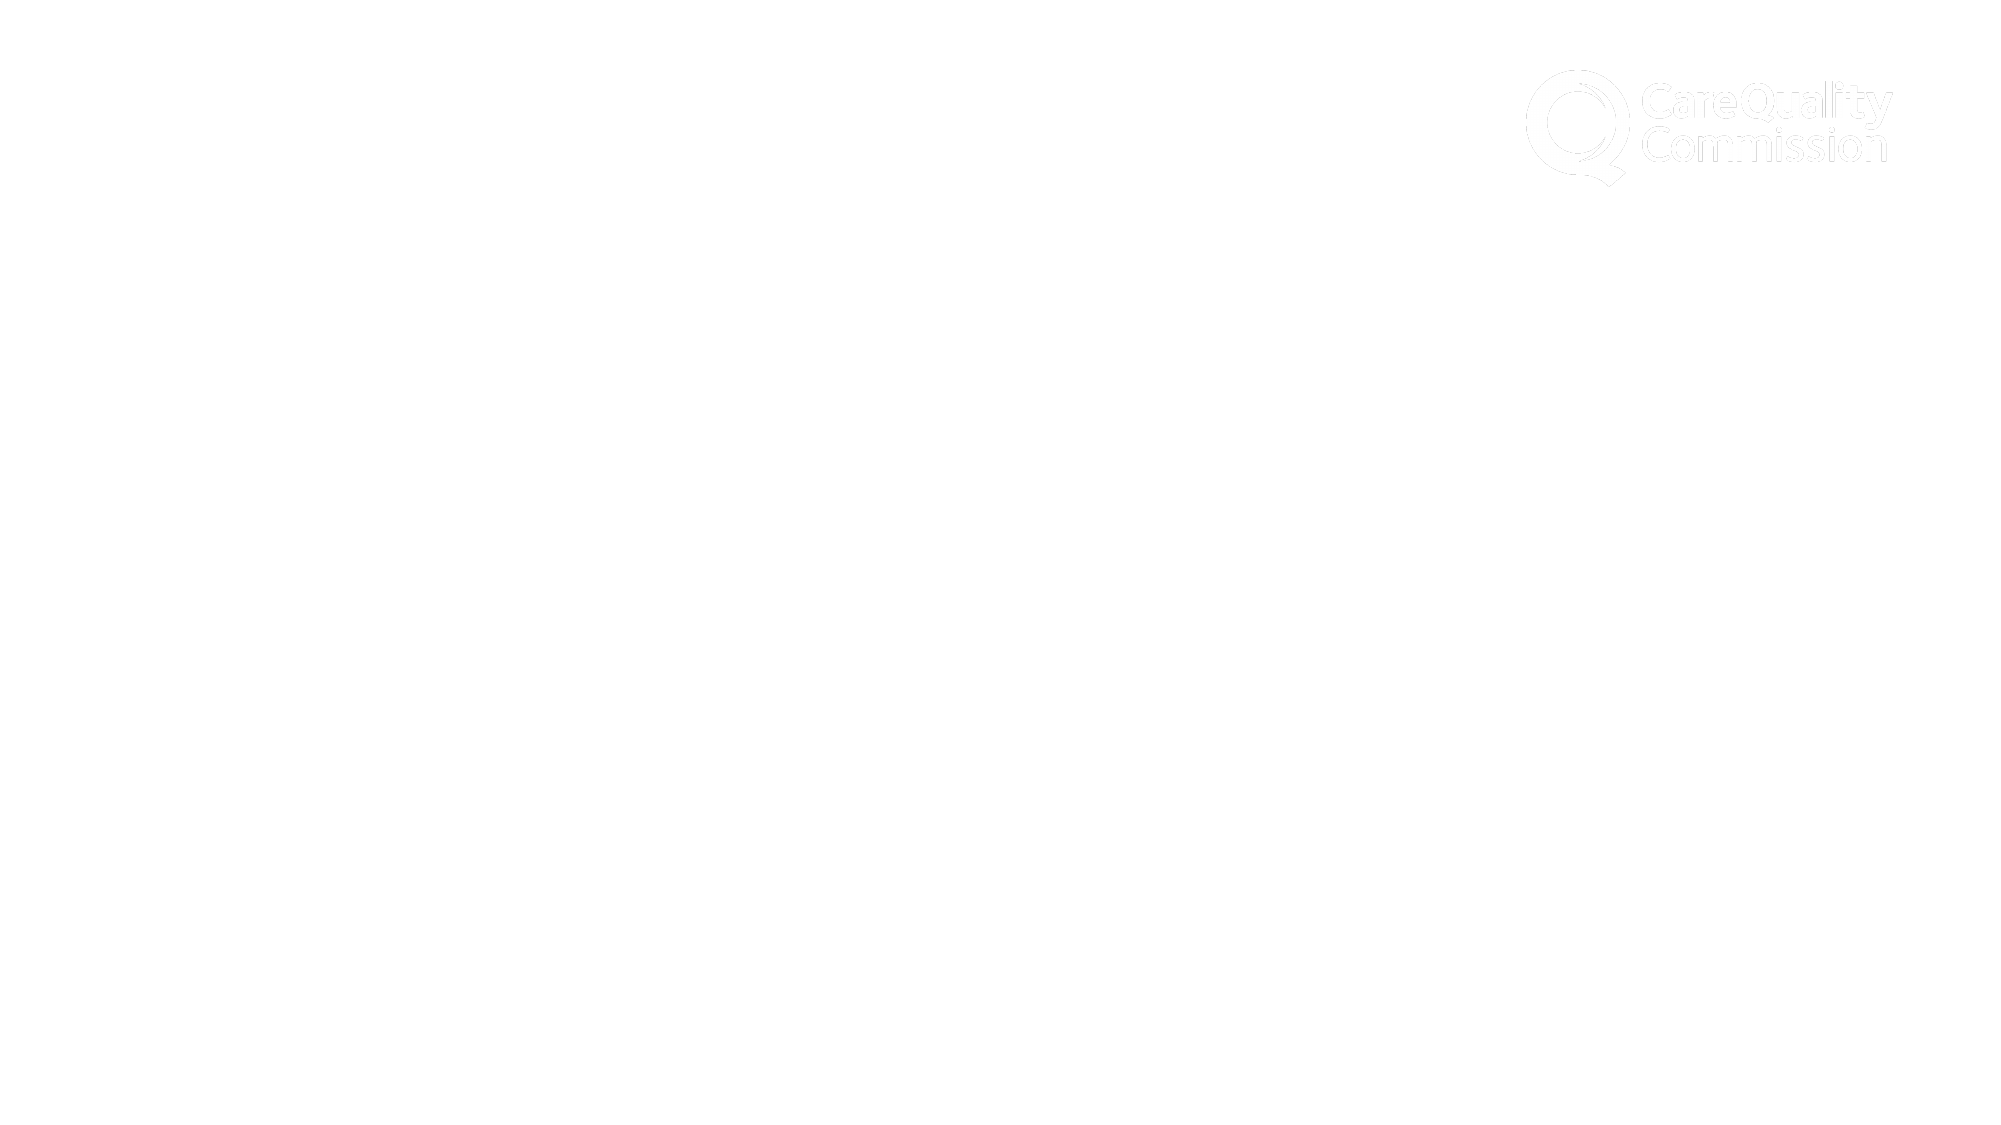

# Balanced scorecard CQC Business Plan 2025/26 Month 9 | December 2025 Item 4.2 CM/03/26/42 Appendix 1